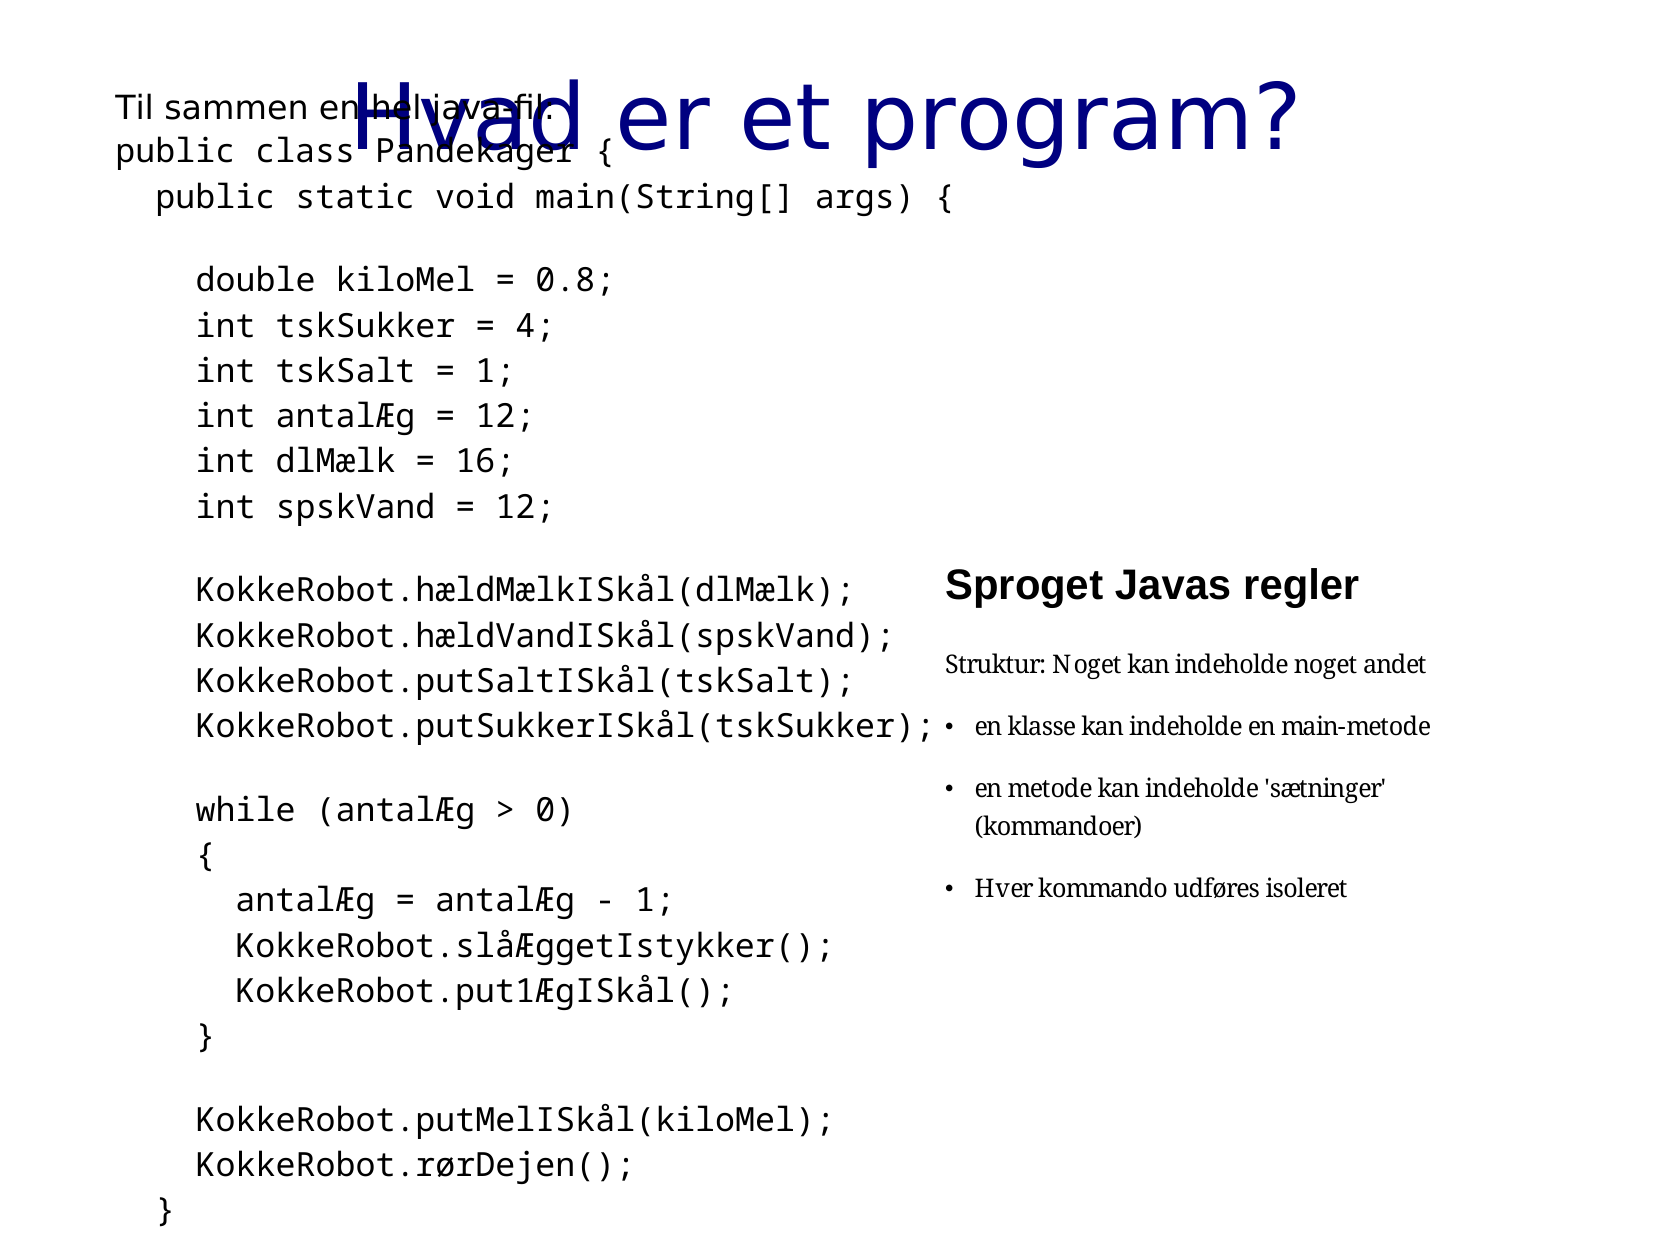

# Hvad er et program?
Til sammen en hel java-fil:
public class Pandekager {
 public static void main(String[] args) {
 double kiloMel = 0.8;
 int tskSukker = 4;
 int tskSalt = 1;
 int antalÆg = 12;
 int dlMælk = 16;
 int spskVand = 12;
 KokkeRobot.hældMælkISkål(dlMælk);
 KokkeRobot.hældVandISkål(spskVand);
 KokkeRobot.putSaltISkål(tskSalt);
 KokkeRobot.putSukkerISkål(tskSukker);
 while (antalÆg > 0)
 {
 antalÆg = antalÆg - 1;
 KokkeRobot.slåÆggetIstykker();
 KokkeRobot.put1ÆgISkål();
 }
 KokkeRobot.putMelISkål(kiloMel);
 KokkeRobot.rørDejen();
 }
}